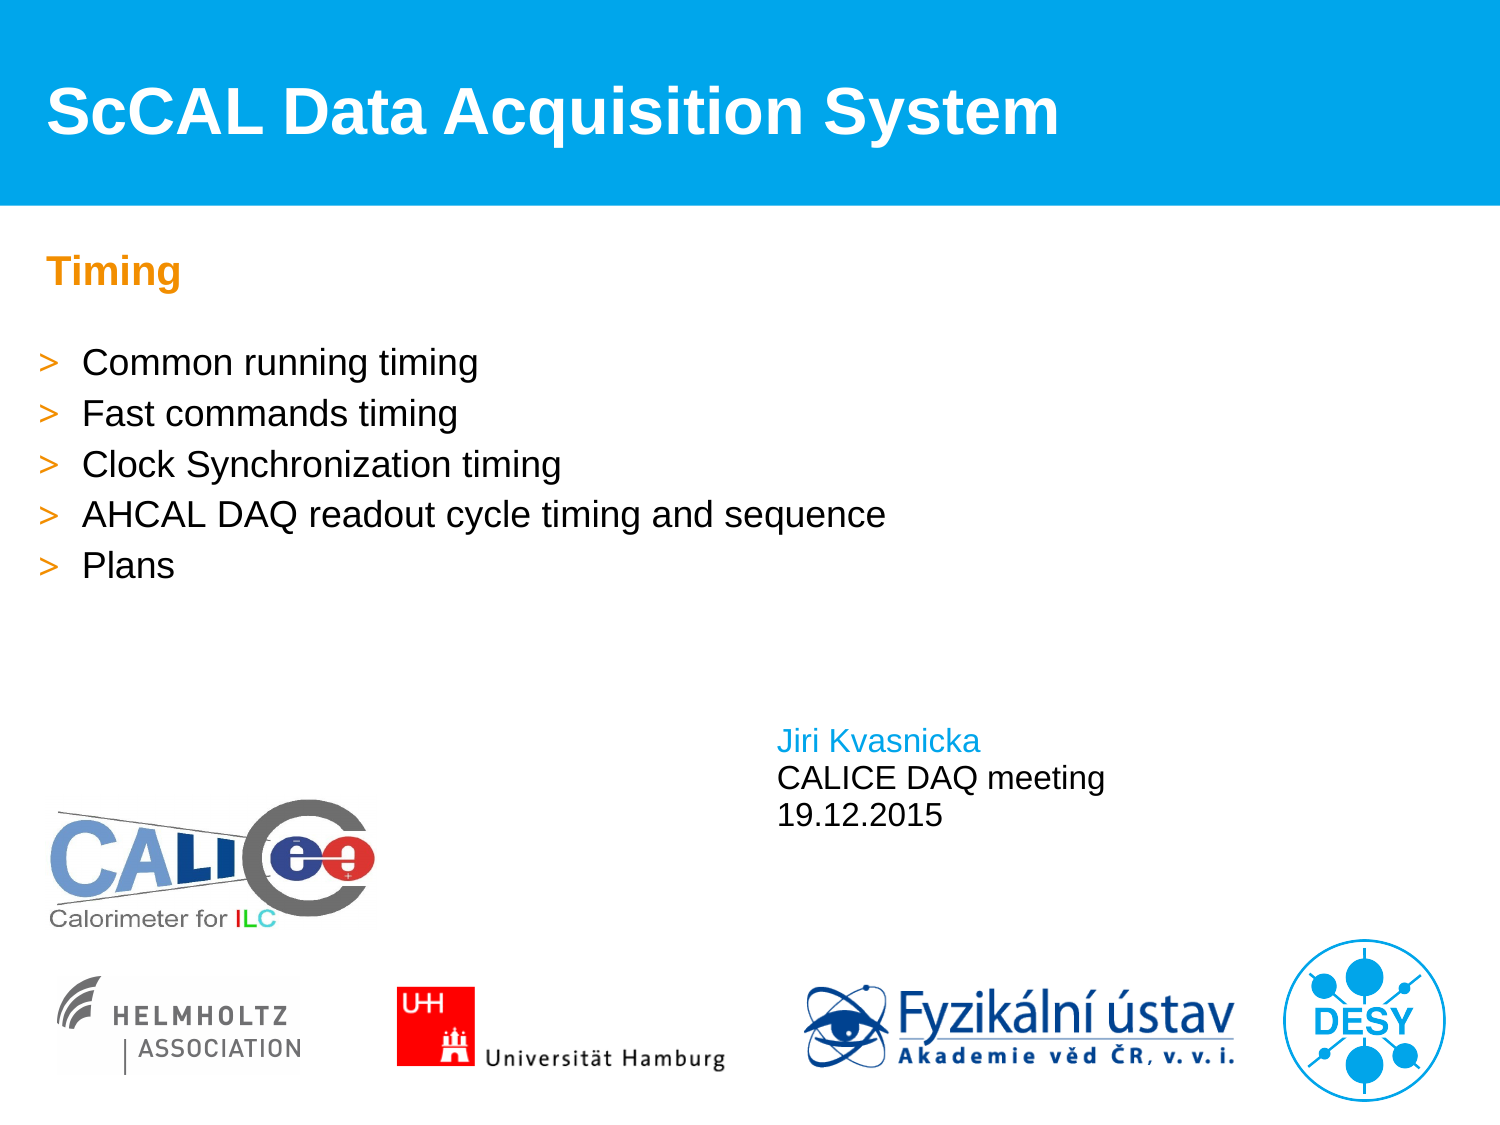

# ScCAL Data Acquisition System
Timing
Common running timing
Fast commands timing
Clock Synchronization timing
AHCAL DAQ readout cycle timing and sequence
Plans
Jiri Kvasnicka
CALICE DAQ meeting
19.12.2015